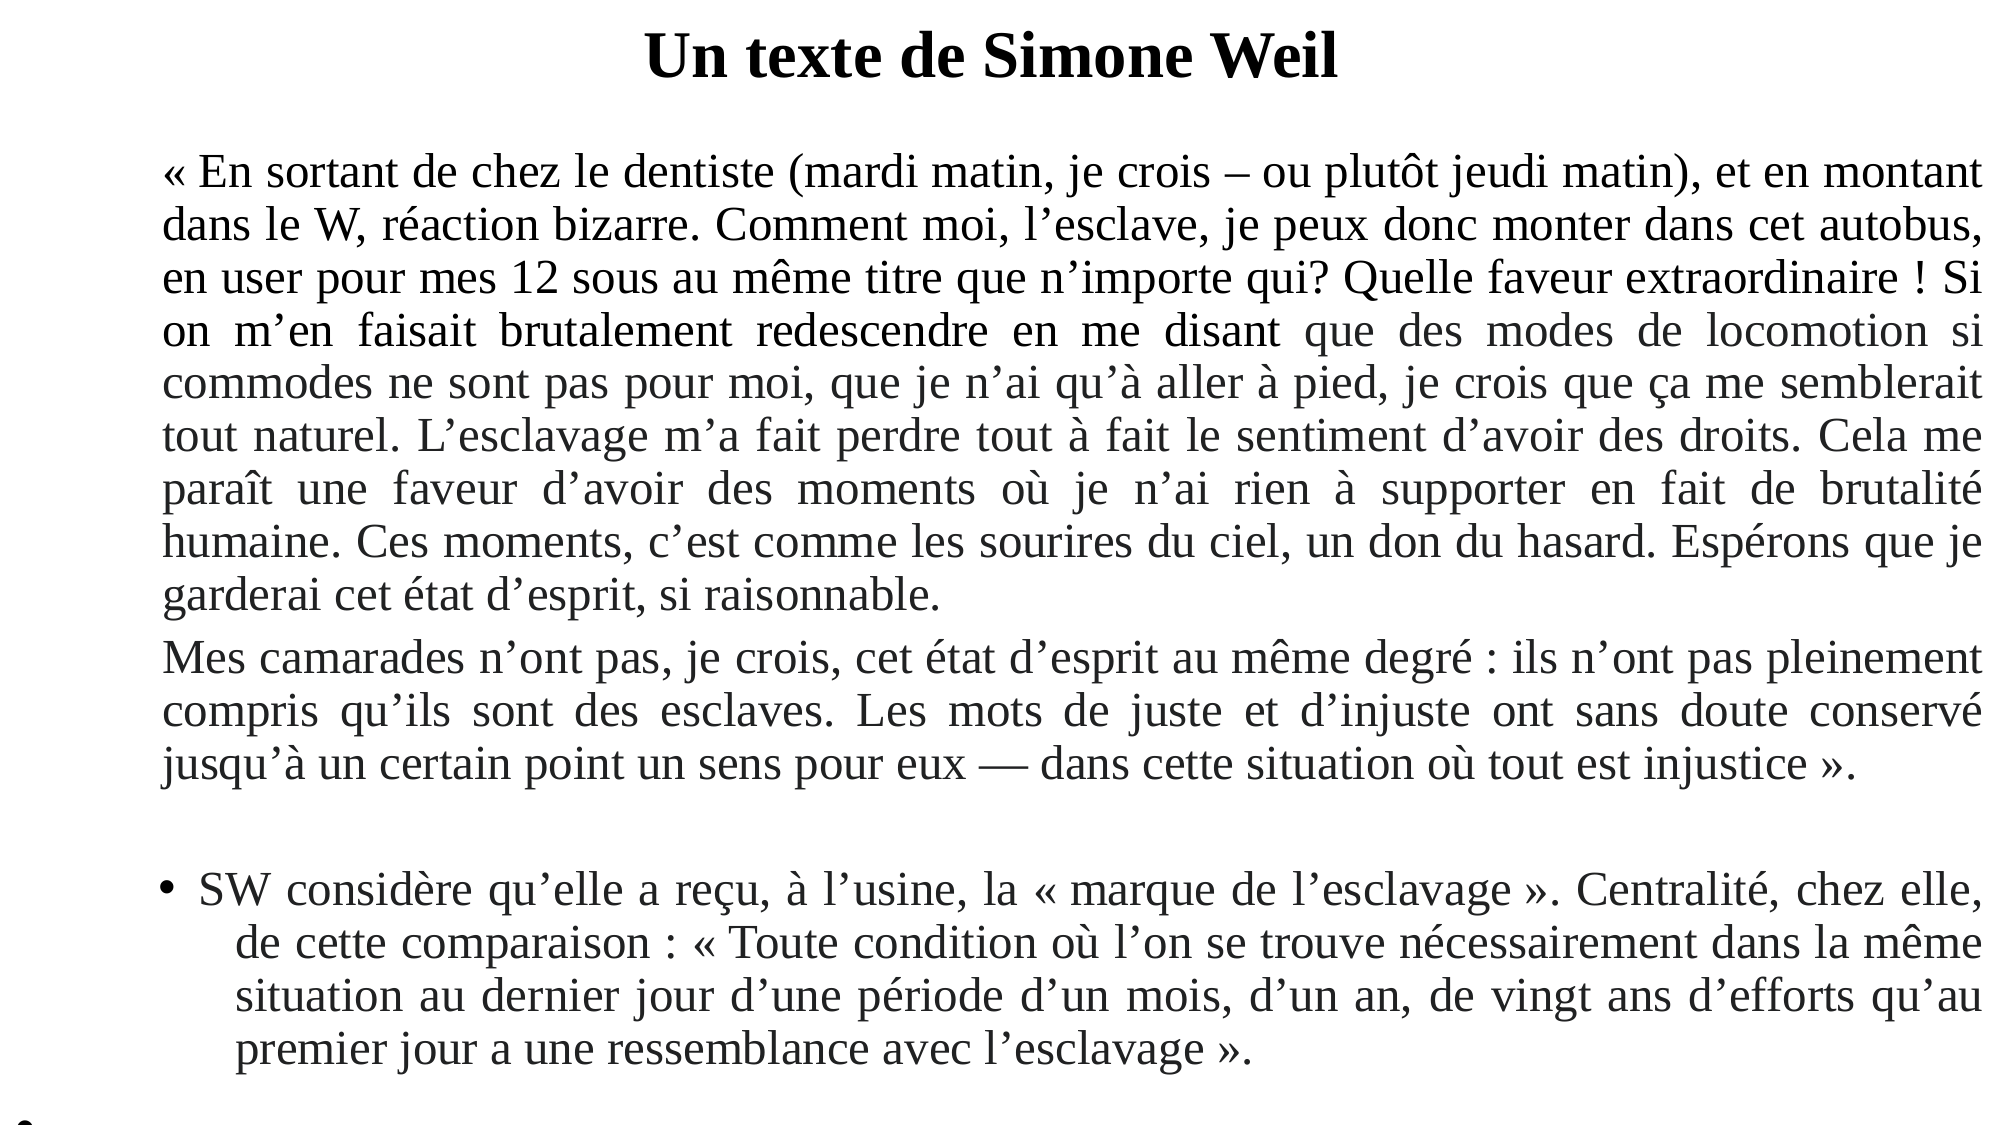

# Un texte de Simone Weil
« En sortant de chez le dentiste (mardi matin, je crois – ou plutôt jeudi matin), et en montant dans le W, réaction bizarre. Comment moi, l’esclave, je peux donc monter dans cet autobus, en user pour mes 12 sous au même titre que n’importe qui? Quelle faveur extraordinaire ! Si on m’en faisait brutalement redescendre en me disant que des modes de locomotion si commodes ne sont pas pour moi, que je n’ai qu’à aller à pied, je crois que ça me semblerait tout naturel. L’esclavage m’a fait perdre tout à fait le sentiment d’avoir des droits. Cela me paraît une faveur d’avoir des moments où je n’ai rien à supporter en fait de brutalité humaine. Ces moments, c’est comme les sourires du ciel, un don du hasard. Espérons que je garderai cet état d’esprit, si raisonnable.
Mes camarades n’ont pas, je crois, cet état d’esprit au même degré : ils n’ont pas pleinement compris qu’ils sont des esclaves. Les mots de juste et d’injuste ont sans doute conservé jusqu’à un certain point un sens pour eux — dans cette situation où tout est injustice ».
SW considère qu’elle a reçu, à l’usine, la « marque de l’esclavage ». Centralité, chez elle, de cette comparaison : « Toute condition où l’on se trouve nécessairement dans la même situation au dernier jour d’une période d’un mois, d’un an, de vingt ans d’efforts qu’au premier jour a une ressemblance avec l’esclavage ».